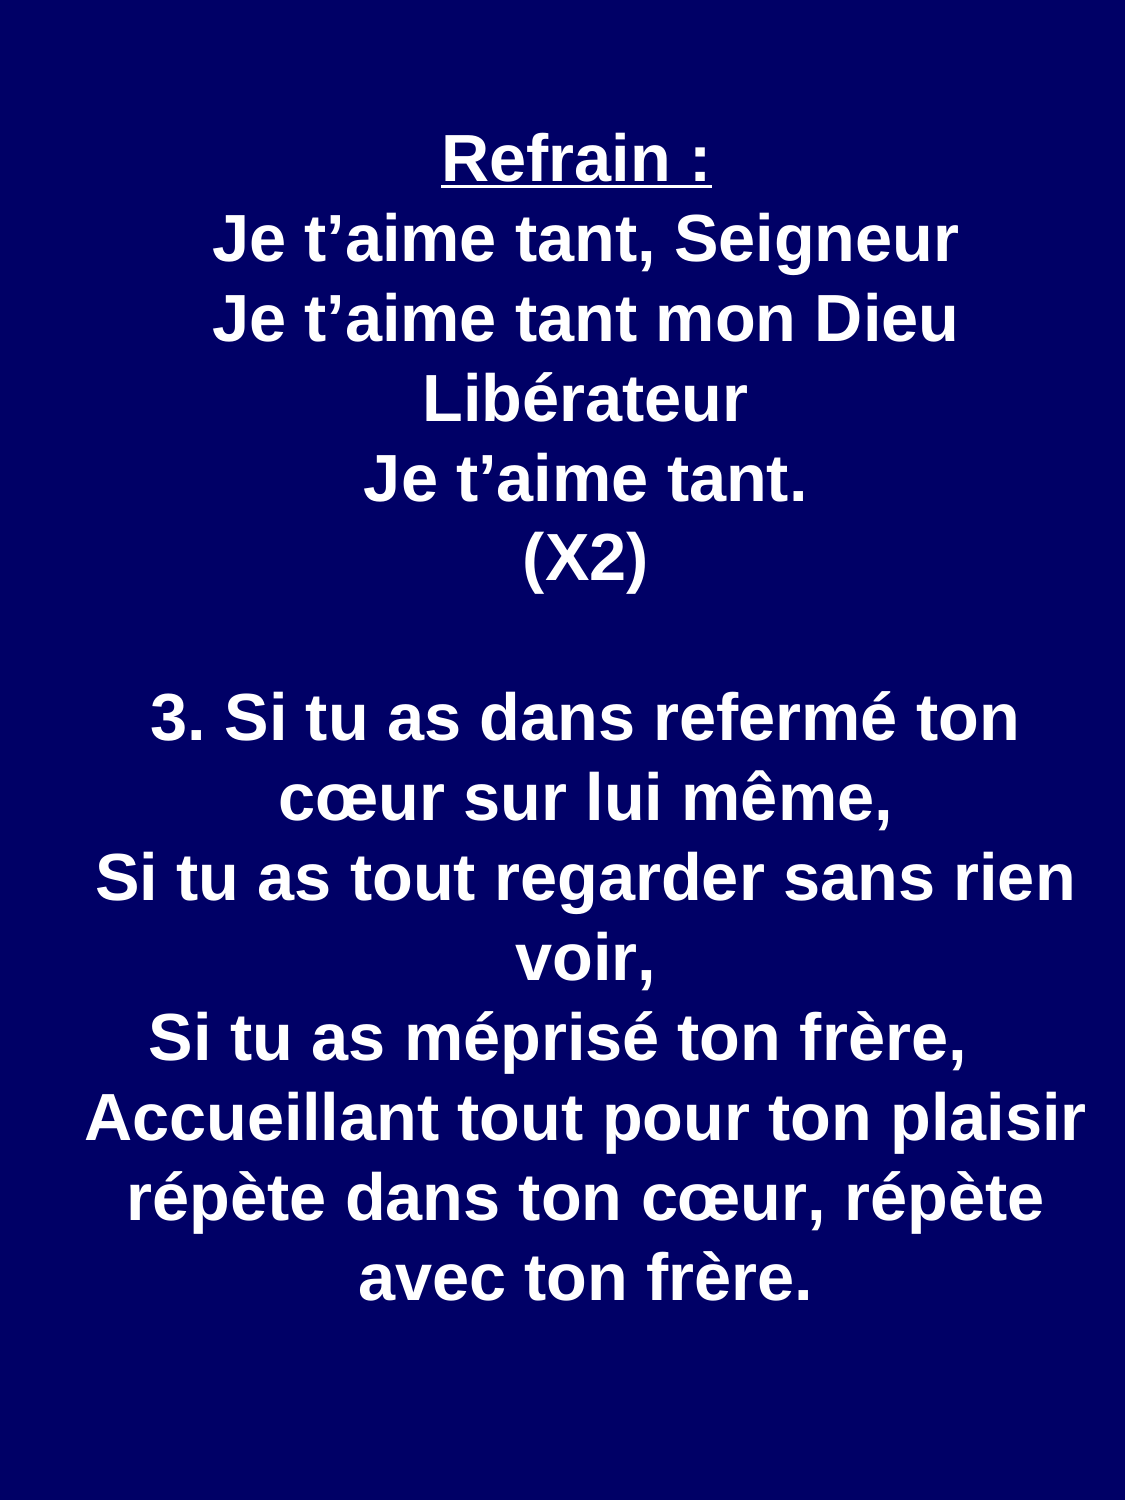

Refrain :
Je t’aime tant, Seigneur
Je t’aime tant mon Dieu
Libérateur
Je t’aime tant.
(X2)
3. Si tu as dans refermé ton cœur sur lui même,
Si tu as tout regarder sans rien voir,
Si tu as méprisé ton frère,
Accueillant tout pour ton plaisir
répète dans ton cœur, répète avec ton frère.